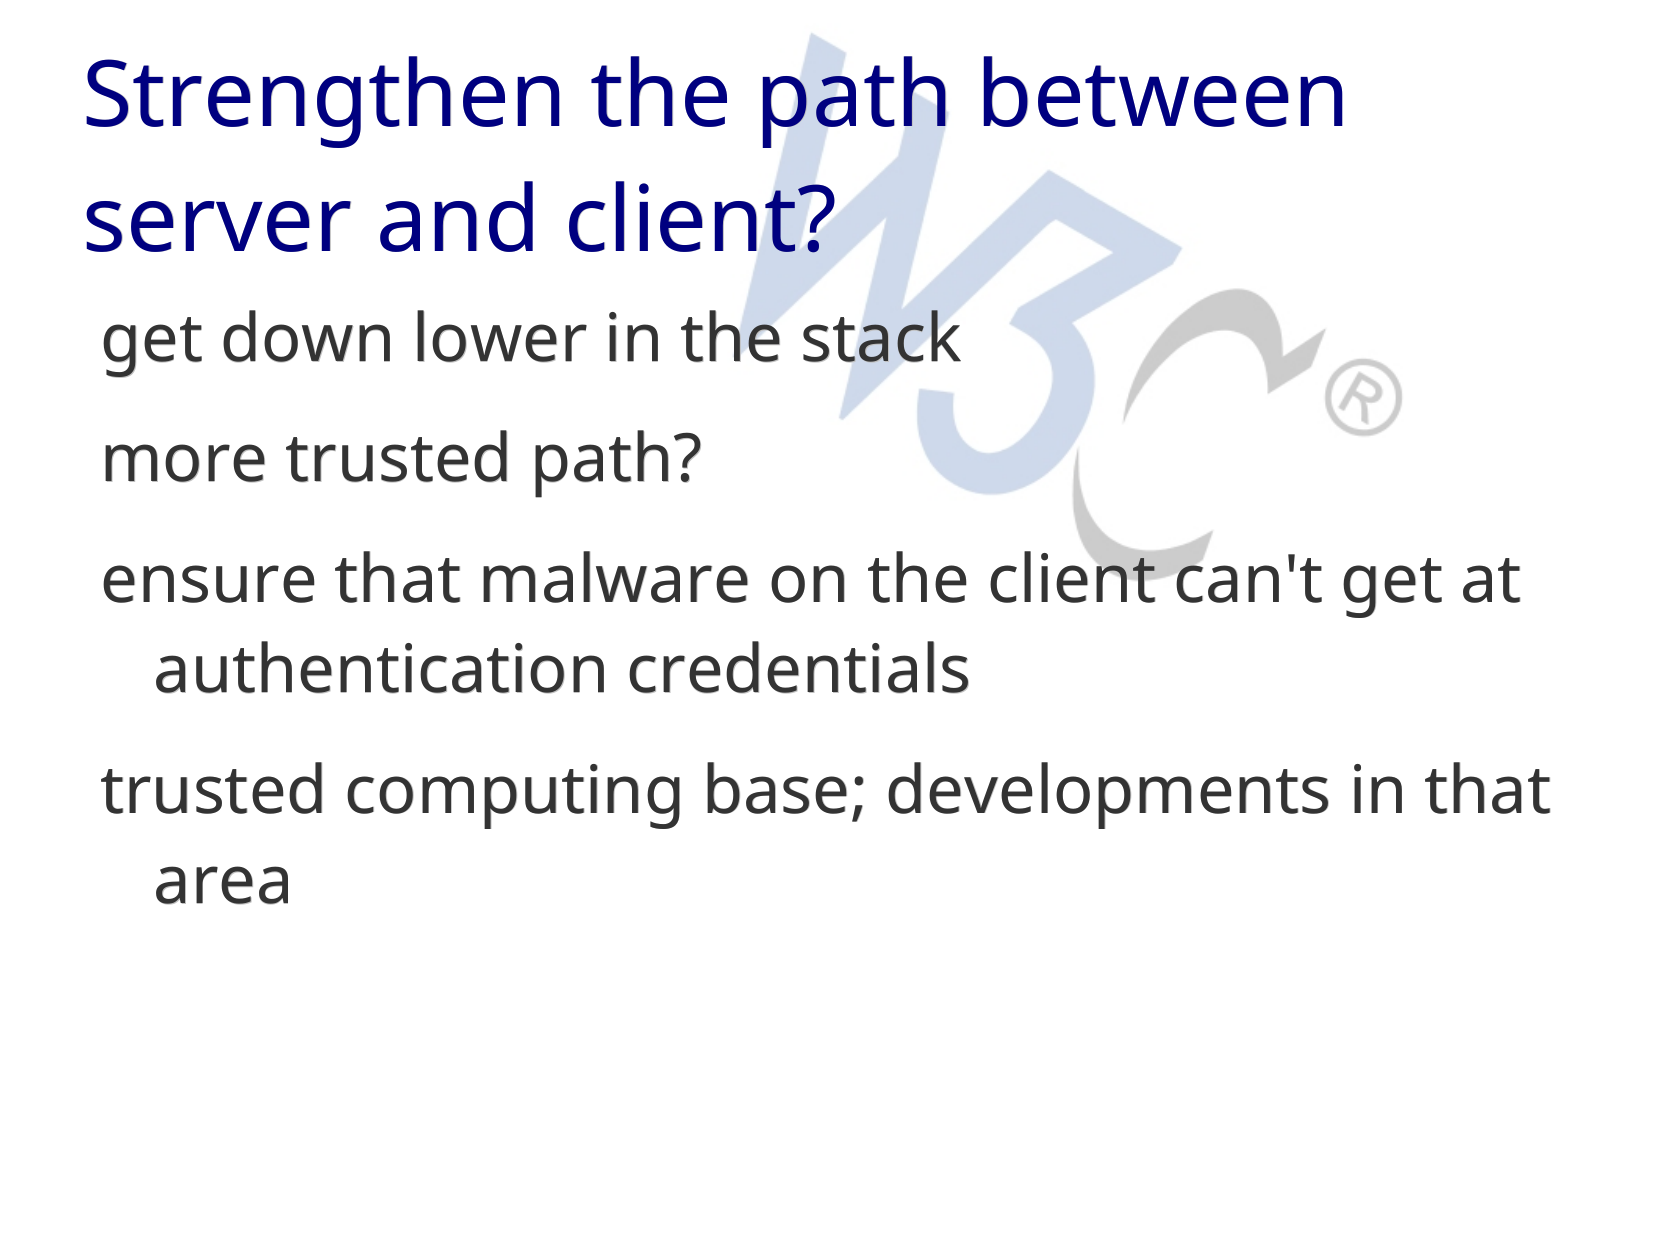

# Strengthen the path between server and client?
get down lower in the stack
more trusted path?
ensure that malware on the client can't get at authentication credentials
trusted computing base; developments in that area